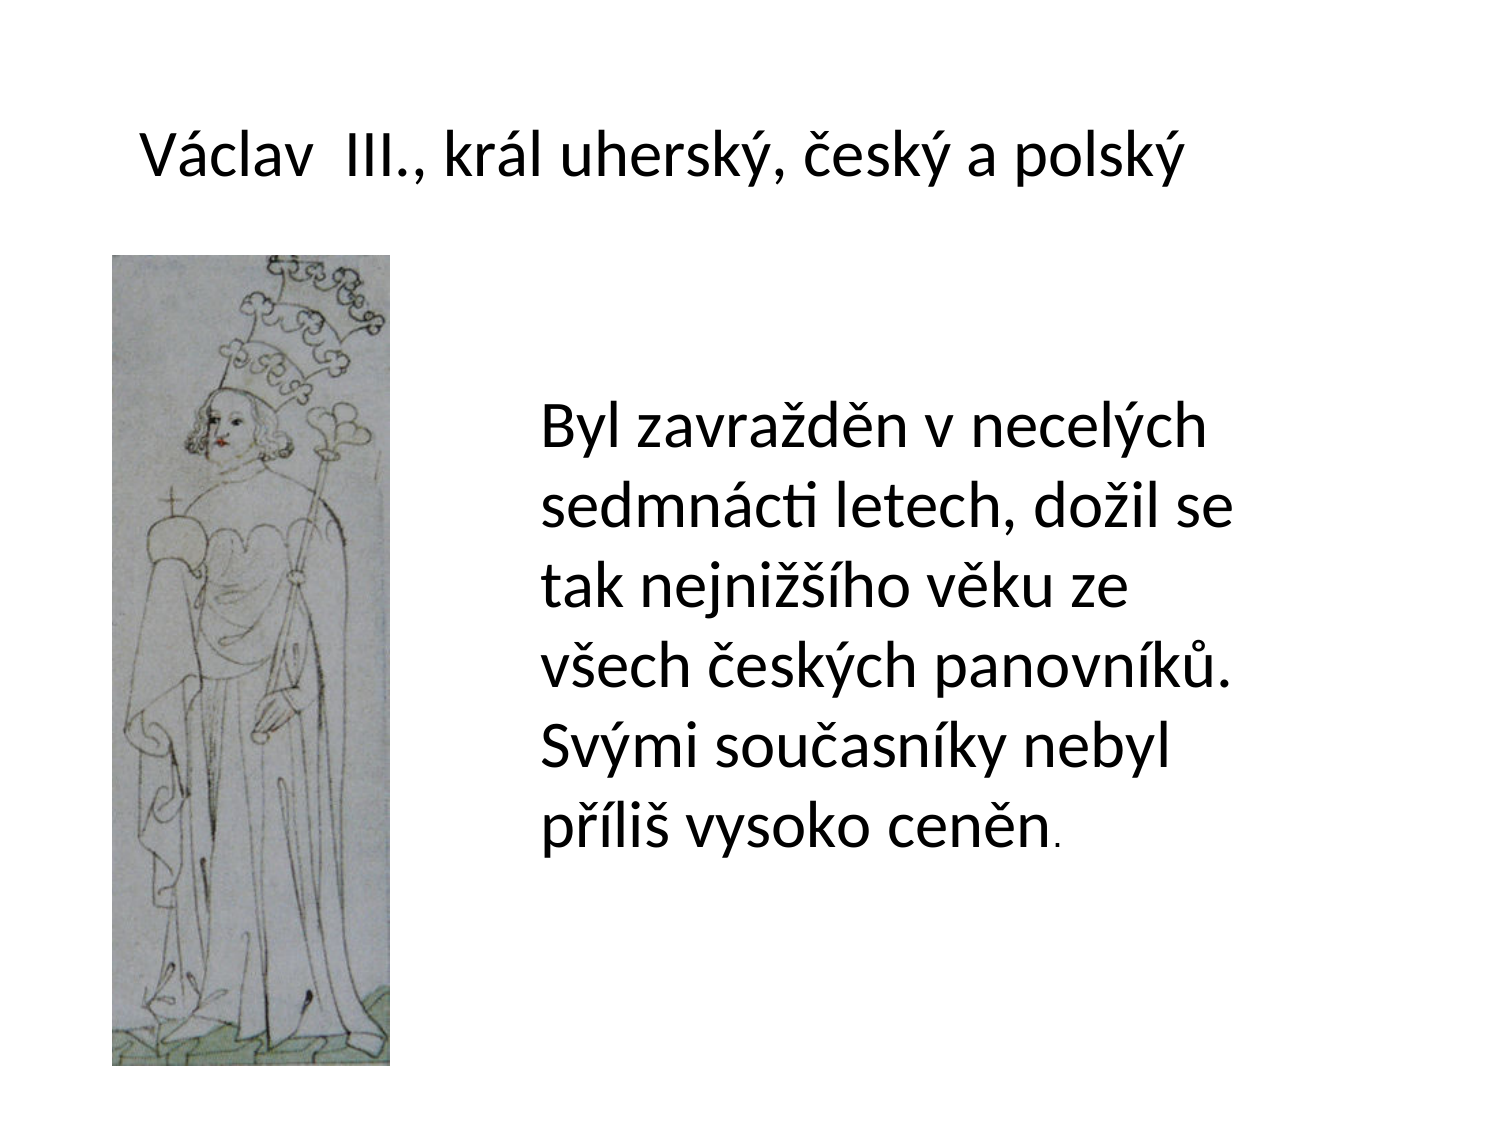

Václav III., král uherský, český a polský
Byl zavražděn v necelých sedmnácti letech, dožil se tak nejnižšího věku ze všech českých panovníků. Svými současníky nebyl příliš vysoko ceněn.